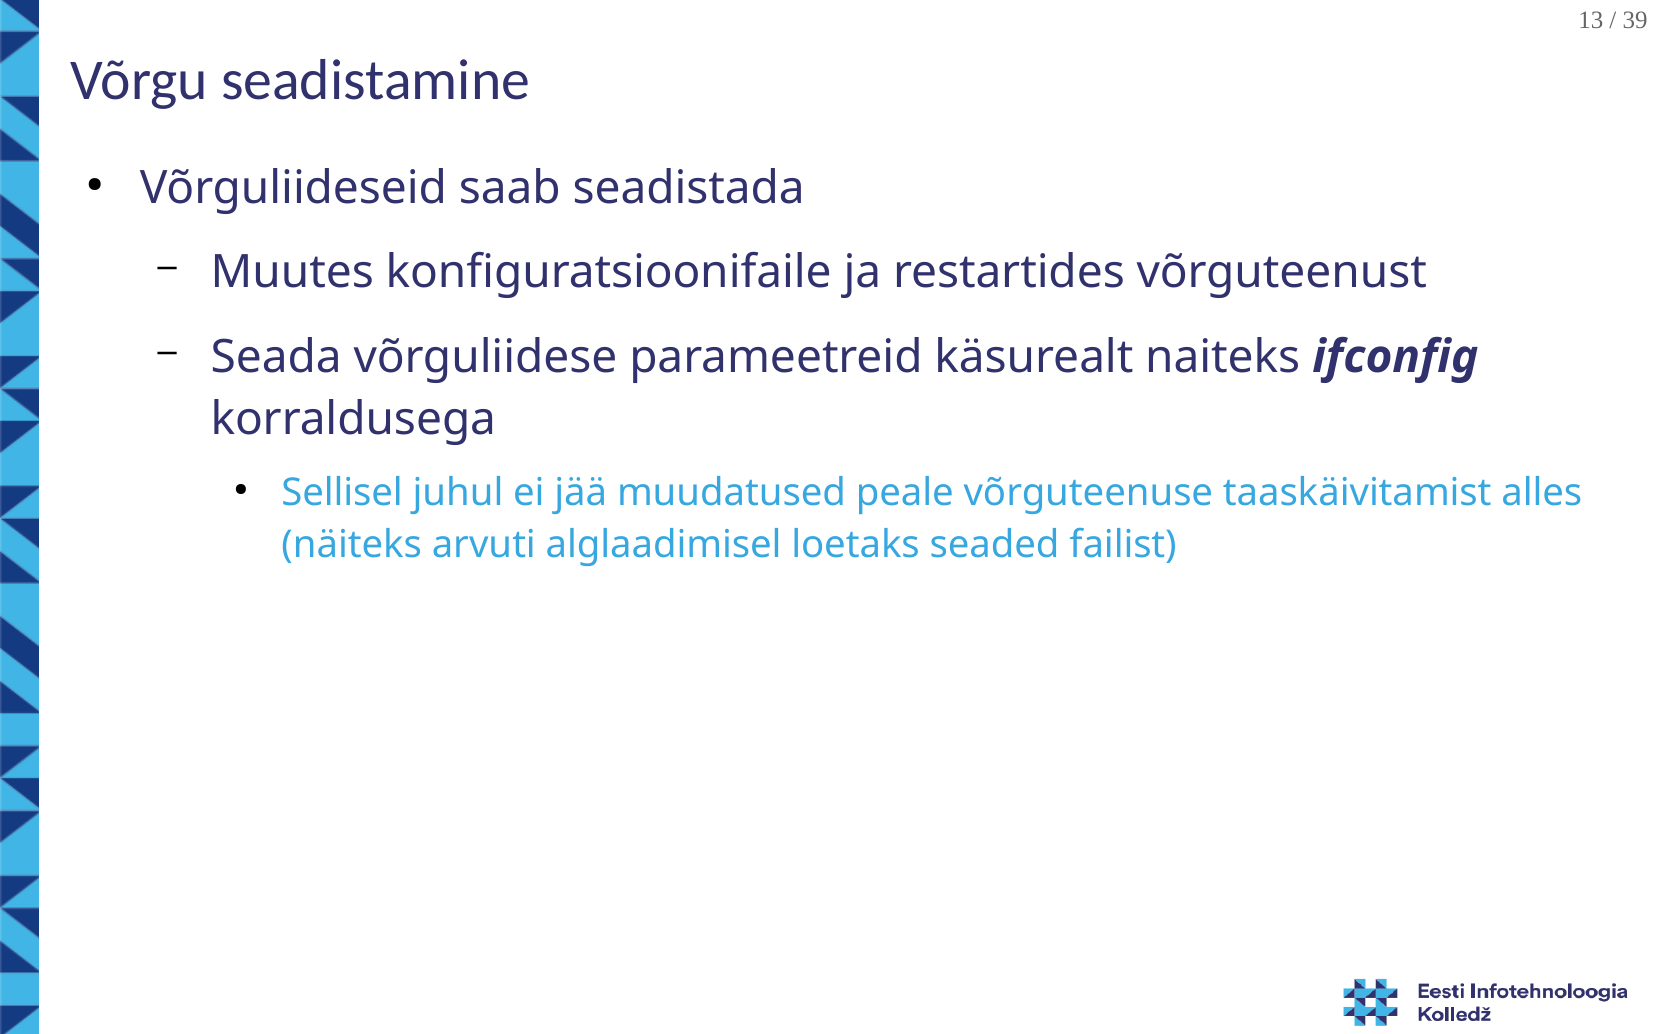

# Võrgu seadistamine
Võrguliideseid saab seadistada
Muutes konfiguratsioonifaile ja restartides võrguteenust
Seada võrguliidese parameetreid käsurealt naiteks ifconfig korraldusega
Sellisel juhul ei jää muudatused peale võrguteenuse taaskäivitamist alles (näiteks arvuti alglaadimisel loetaks seaded failist)